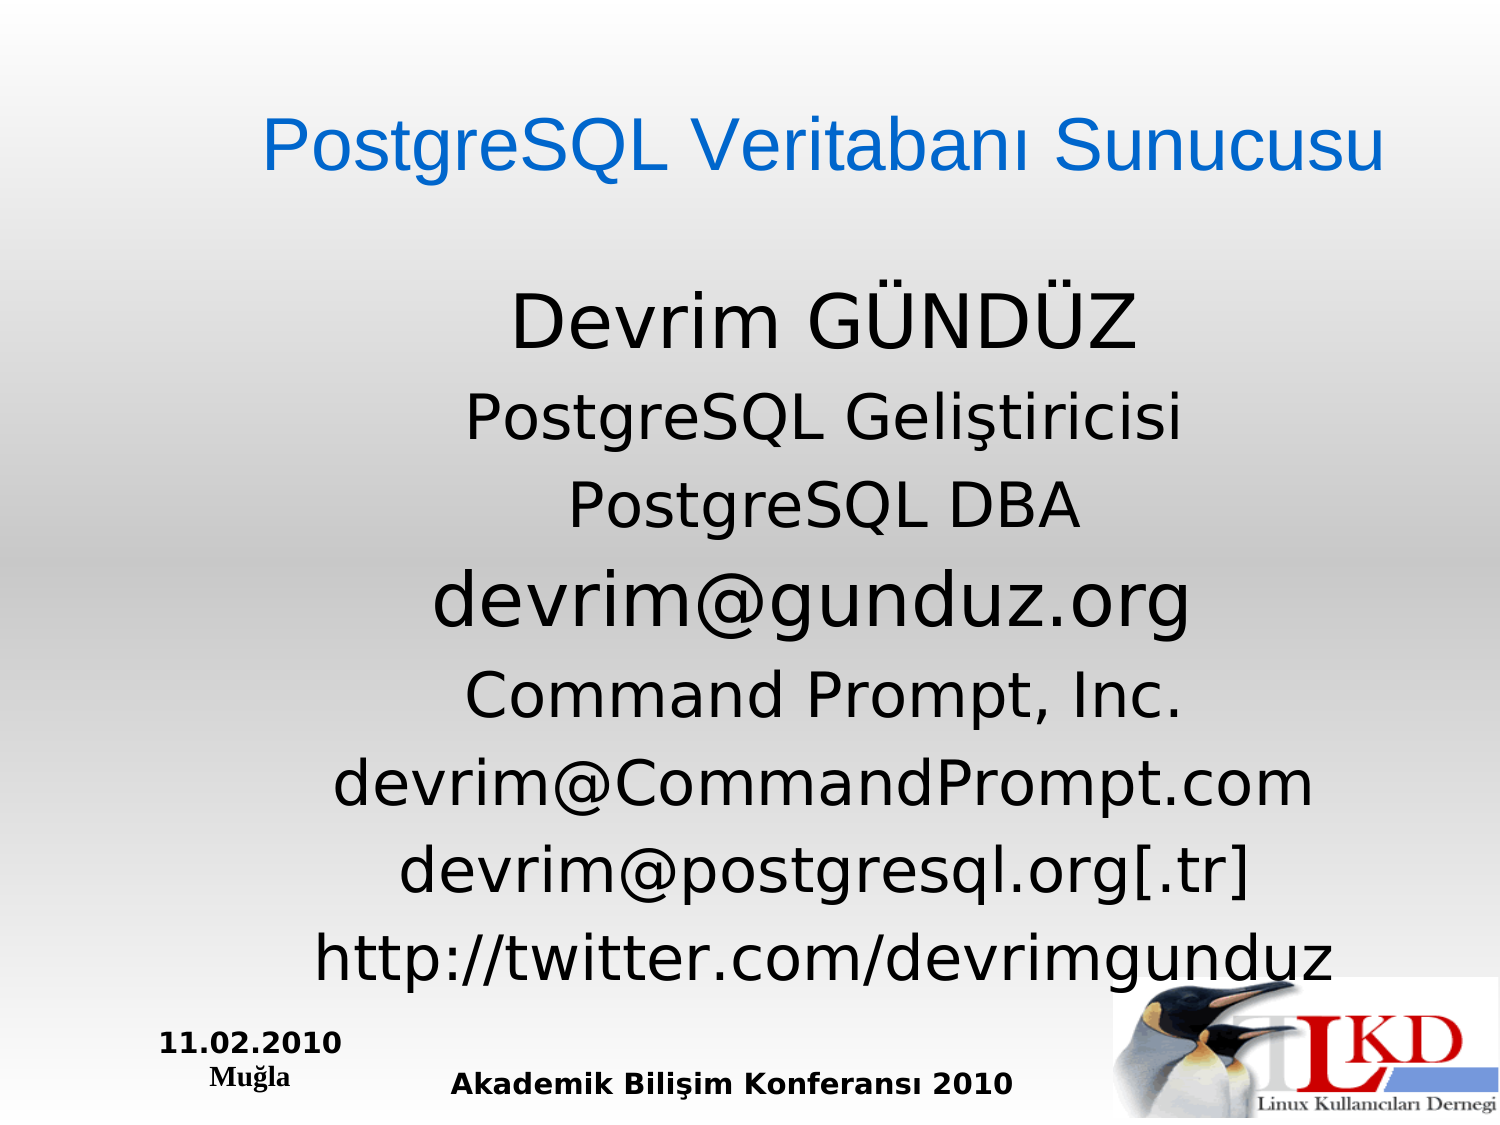

# PostgreSQL Veritabanı Sunucusu
Devrim GÜNDÜZ
PostgreSQL Geliştiricisi
PostgreSQL DBA
devrim@gunduz.org
Command Prompt, Inc.
devrim@CommandPrompt.com
devrim@postgresql.org[.tr]
http://twitter.com/devrimgunduz